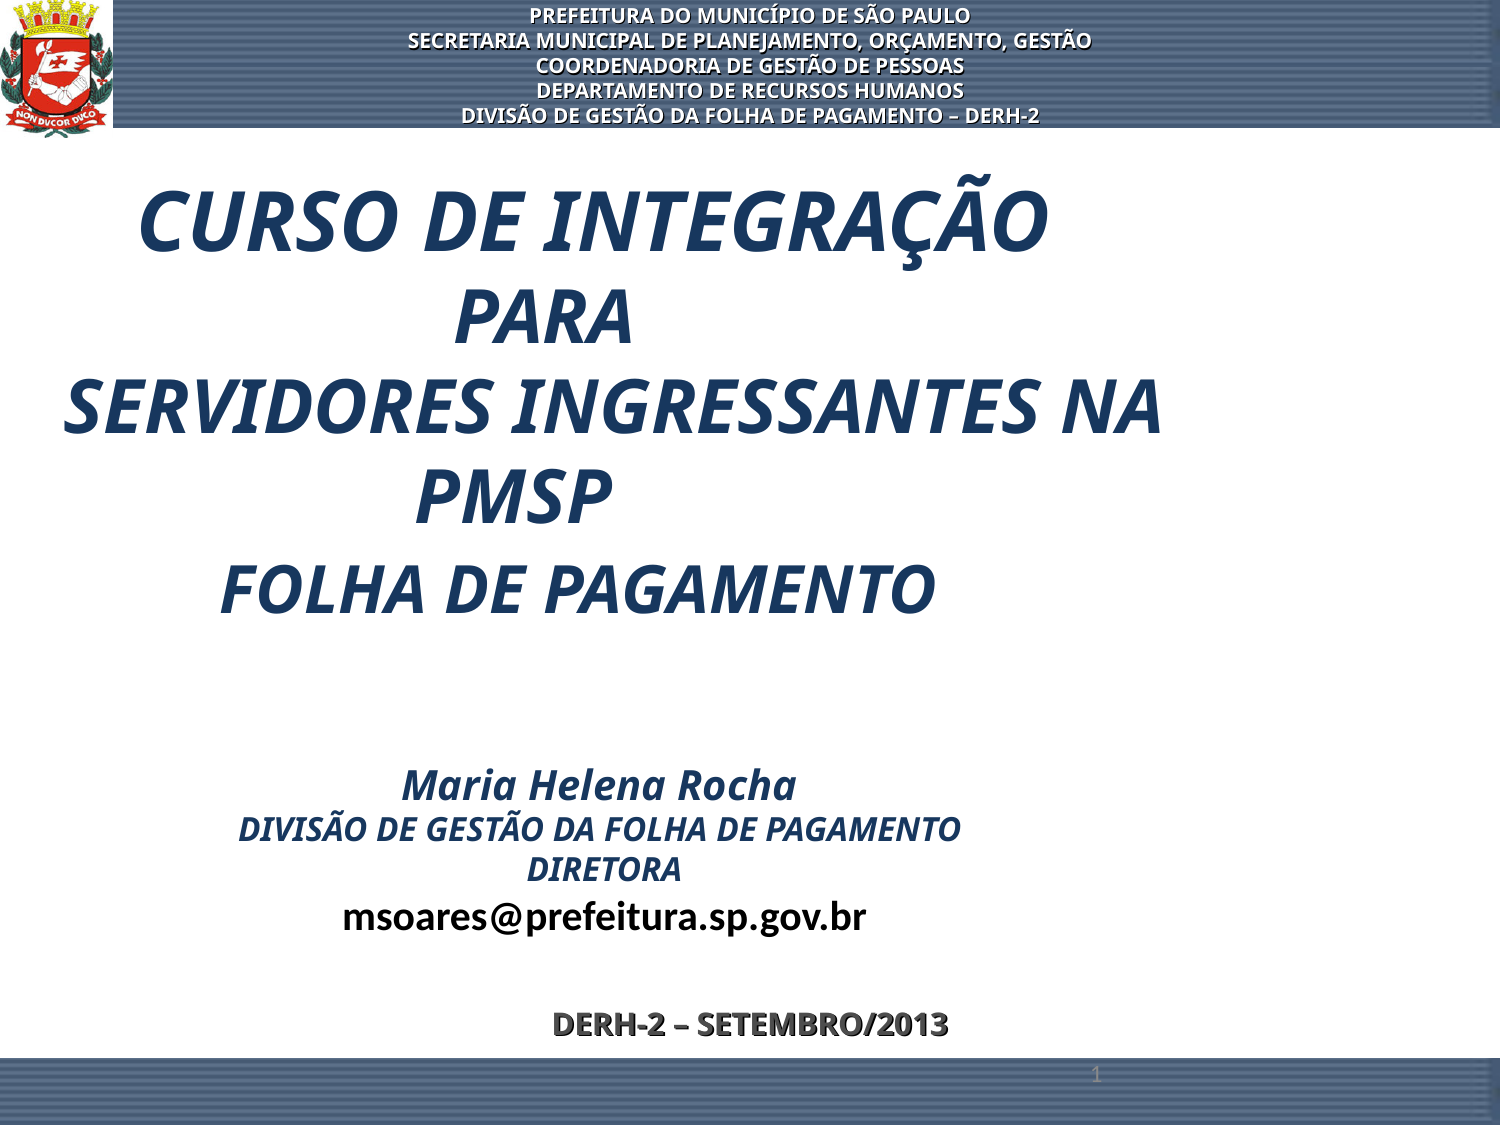

PREFEITURA DO MUNICÍPIO DE SÃO PAULO
SECRETARIA MUNICIPAL DE PLANEJAMENTO, ORÇAMENTO, GESTÃO
COORDENADORIA DE GESTÃO DE PESSOAS
DEPARTAMENTO DE RECURSOS HUMANOS
DIVISÃO DE GESTÃO DA FOLHA DE PAGAMENTO – DERH-2
CURSO DE INTEGRAÇÃO
 PARA
 SERVIDORES INGRESSANTES NA
 PMSP
 FOLHA DE PAGAMENTO
Maria Helena Rocha
DIVISÃO DE GESTÃO DA FOLHA DE PAGAMENTO
DIRETORA
msoares@prefeitura.sp.gov.br
DERH-2 – SETEMBRO/2013